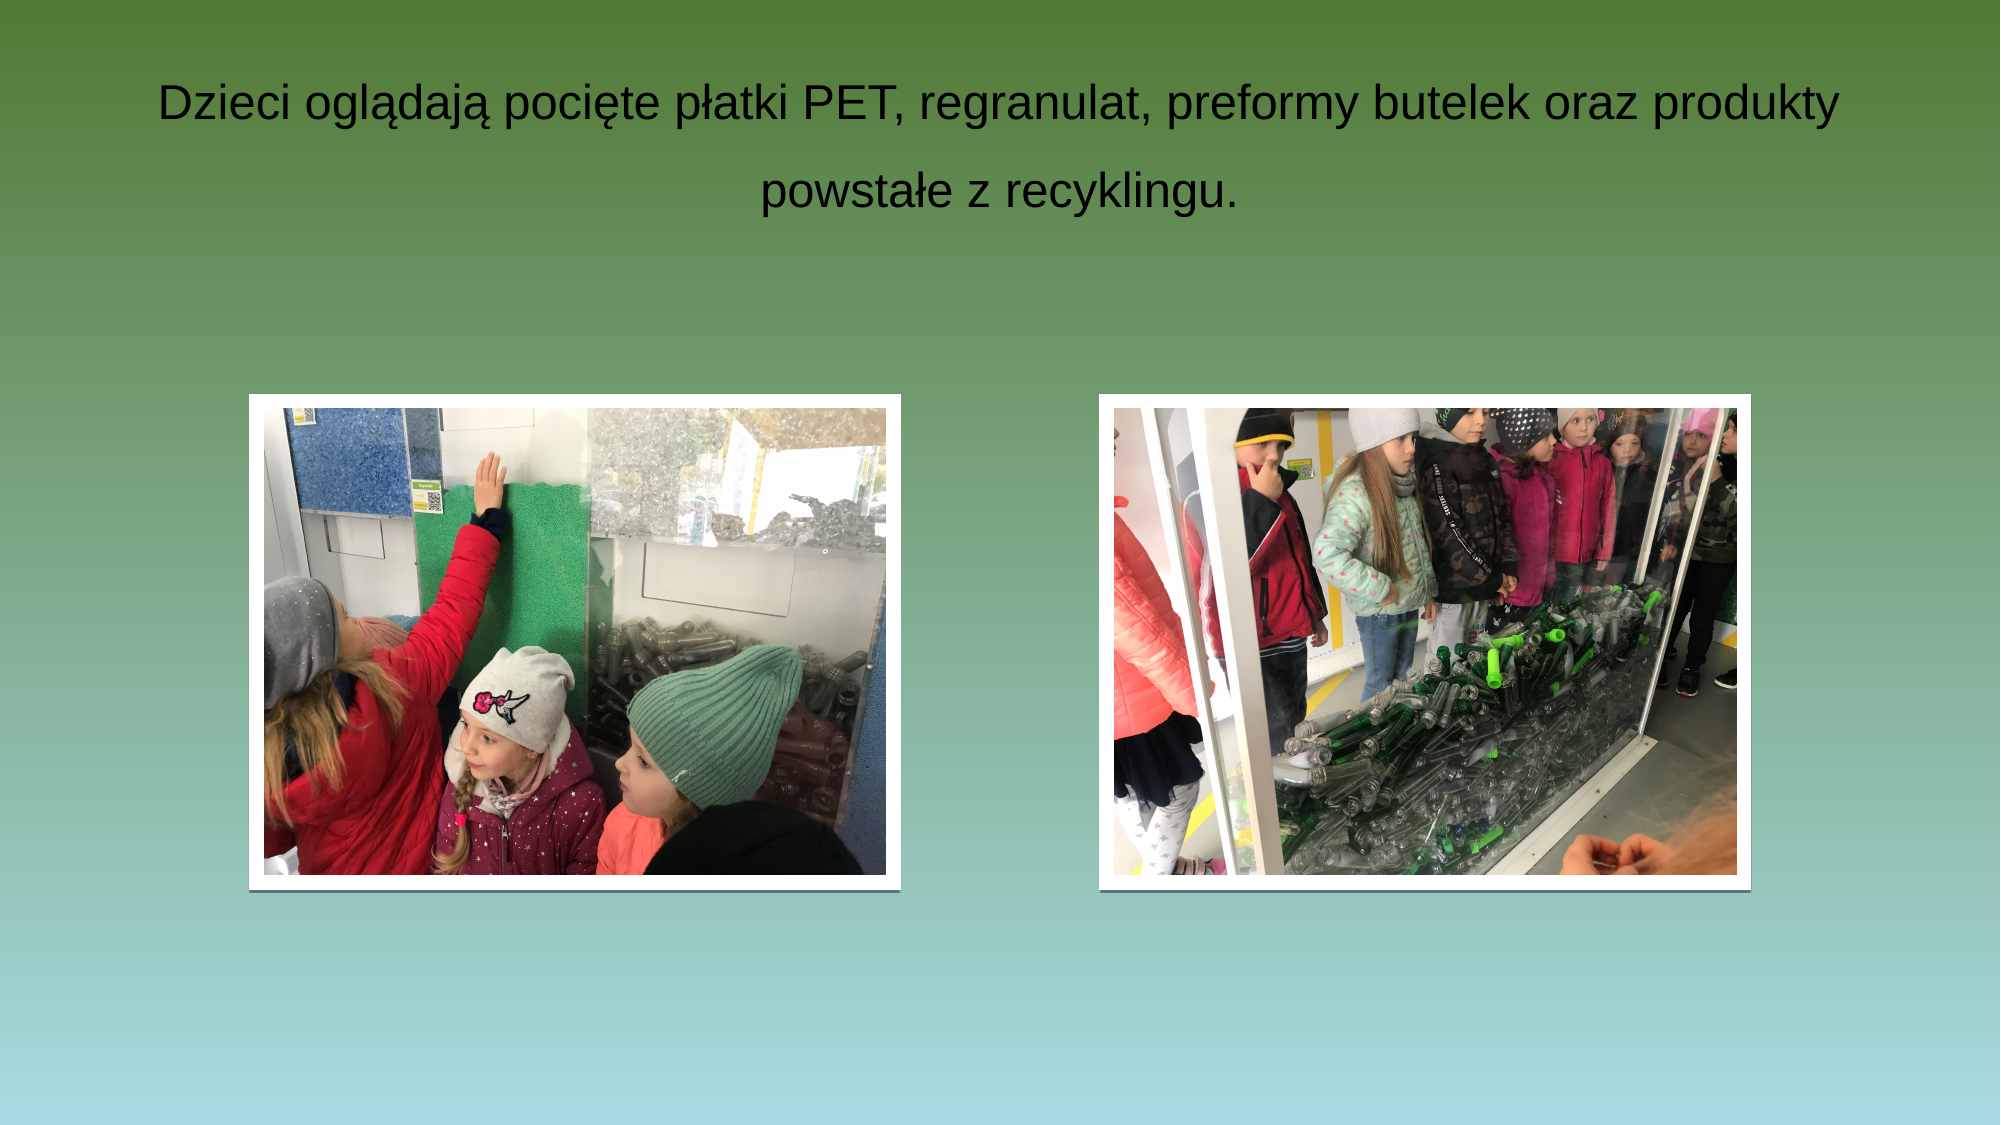

# Dzieci oglądają pocięte płatki PET, regranulat, preformy butelek oraz produkty powstałe z recyklingu.